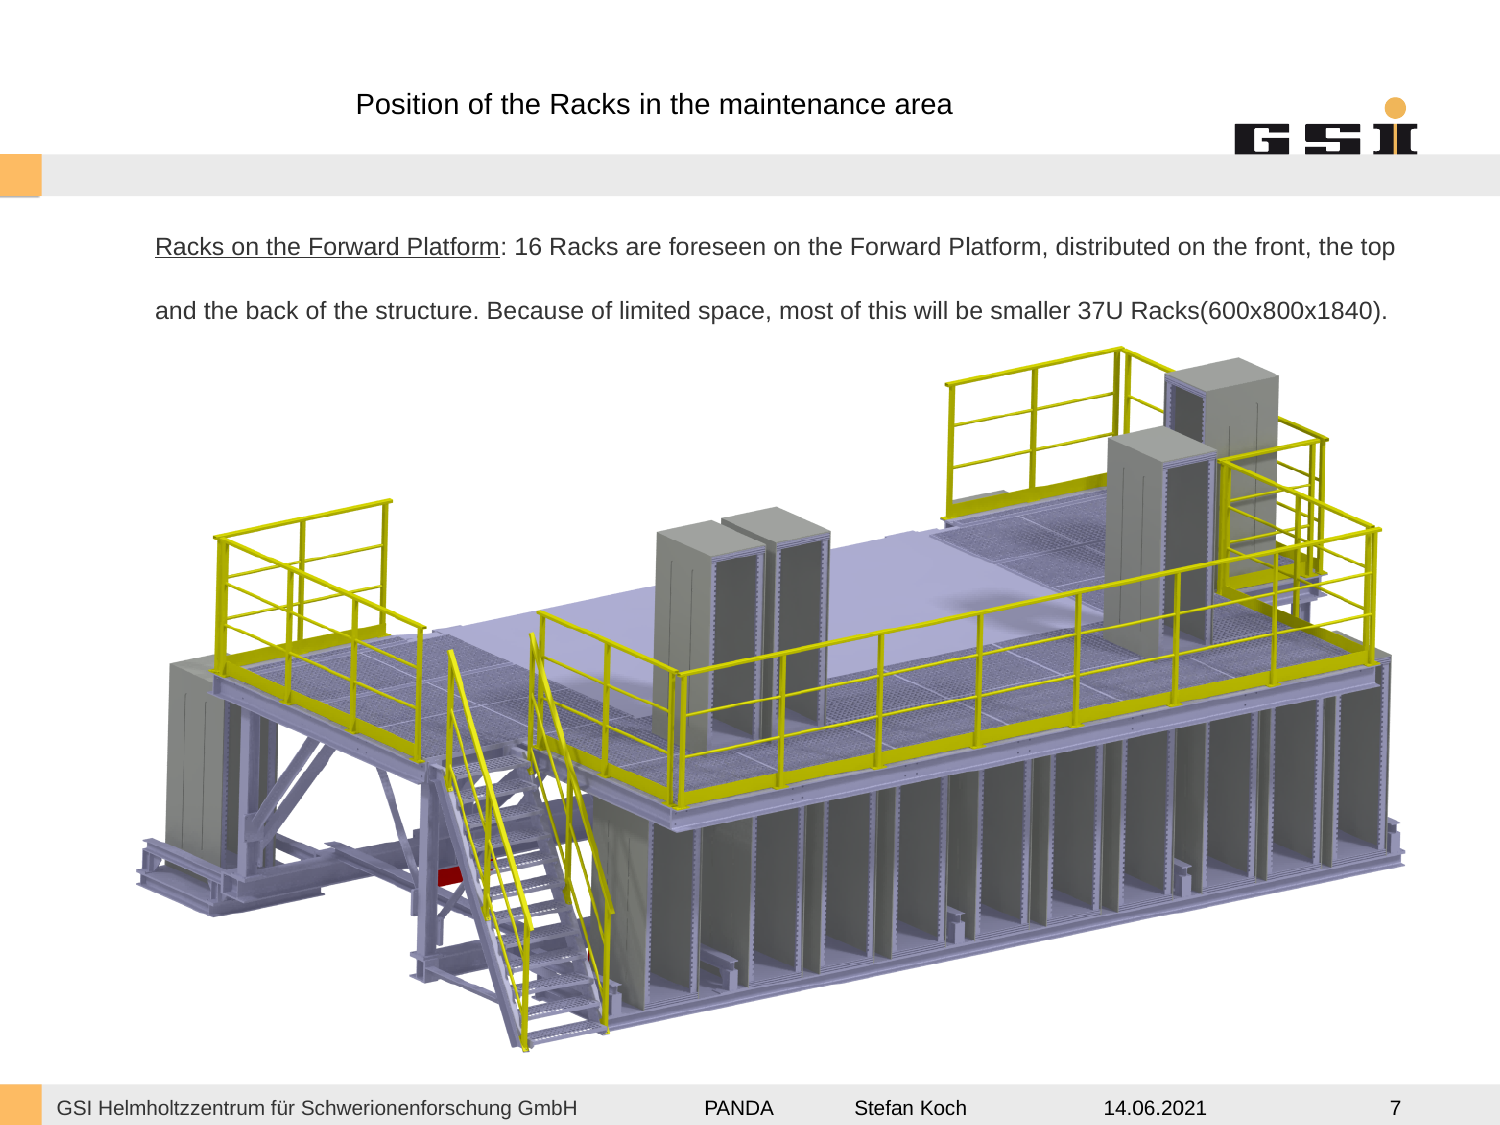

Position of the Racks in the maintenance area
Racks on the Forward Platform: 16 Racks are foreseen on the Forward Platform, distributed on the front, the top
and the back of the structure. Because of limited space, most of this will be smaller 37U Racks(600x800x1840).